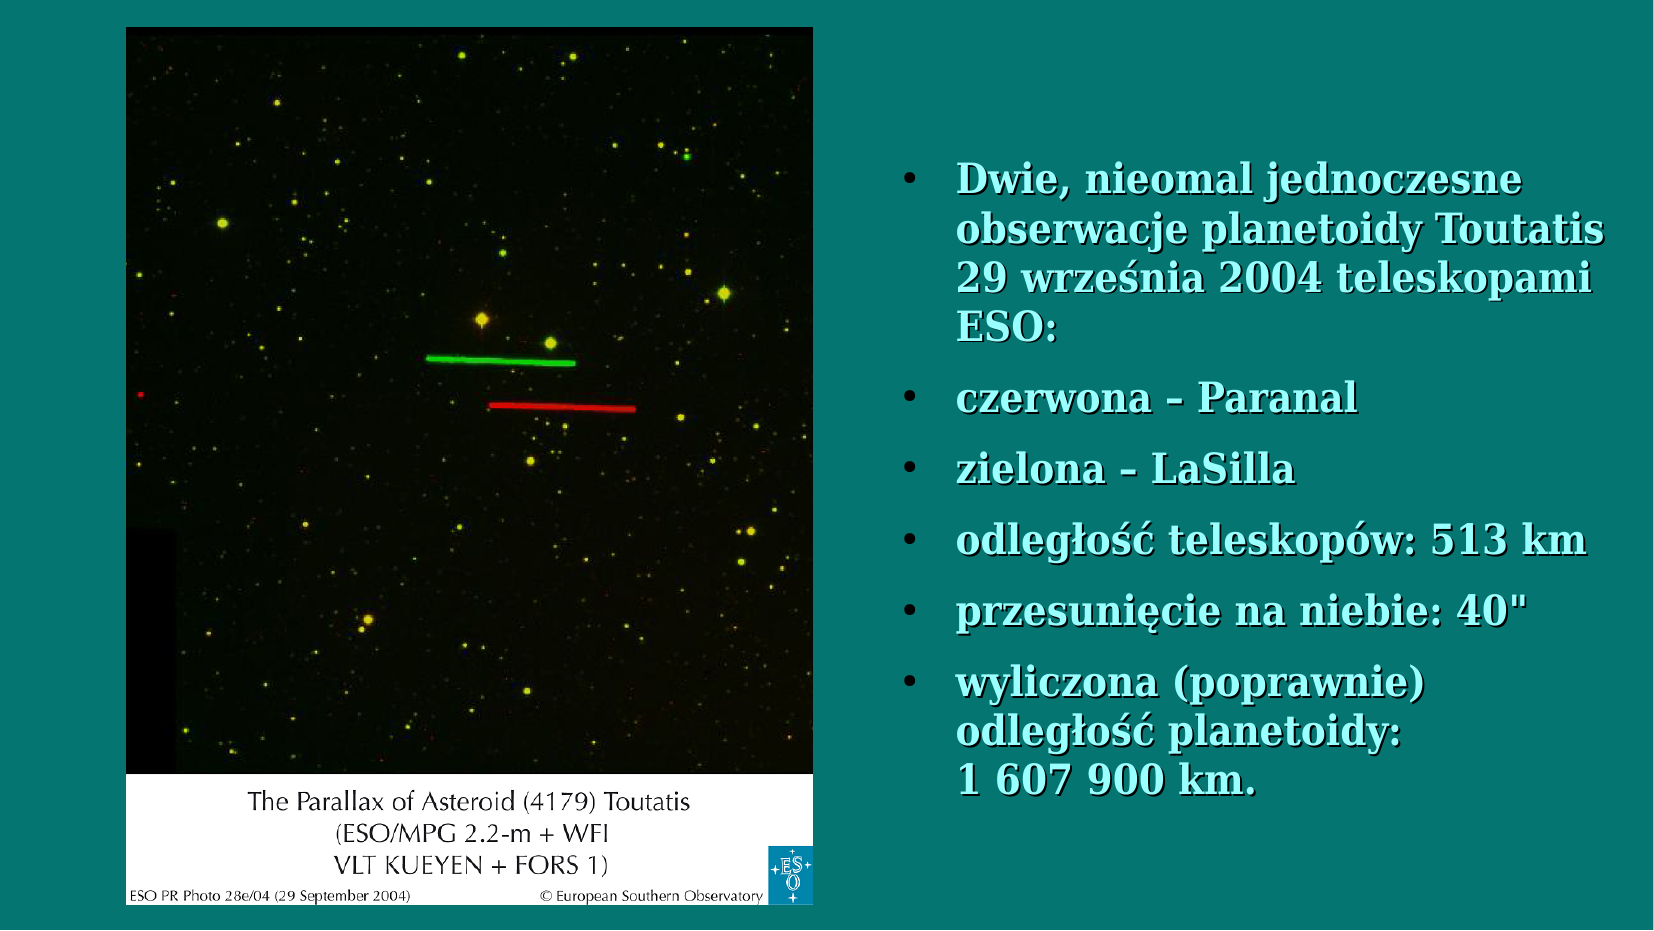

# Dwie, nieomal jednoczesne obserwacje planetoidy Toutatis 29 września 2004 teleskopami ESO:
czerwona – Paranal
zielona – LaSilla
odległość teleskopów: 513 km
przesunięcie na niebie: 40"
wyliczona (poprawnie) odległość planetoidy: 1 607 900 km.